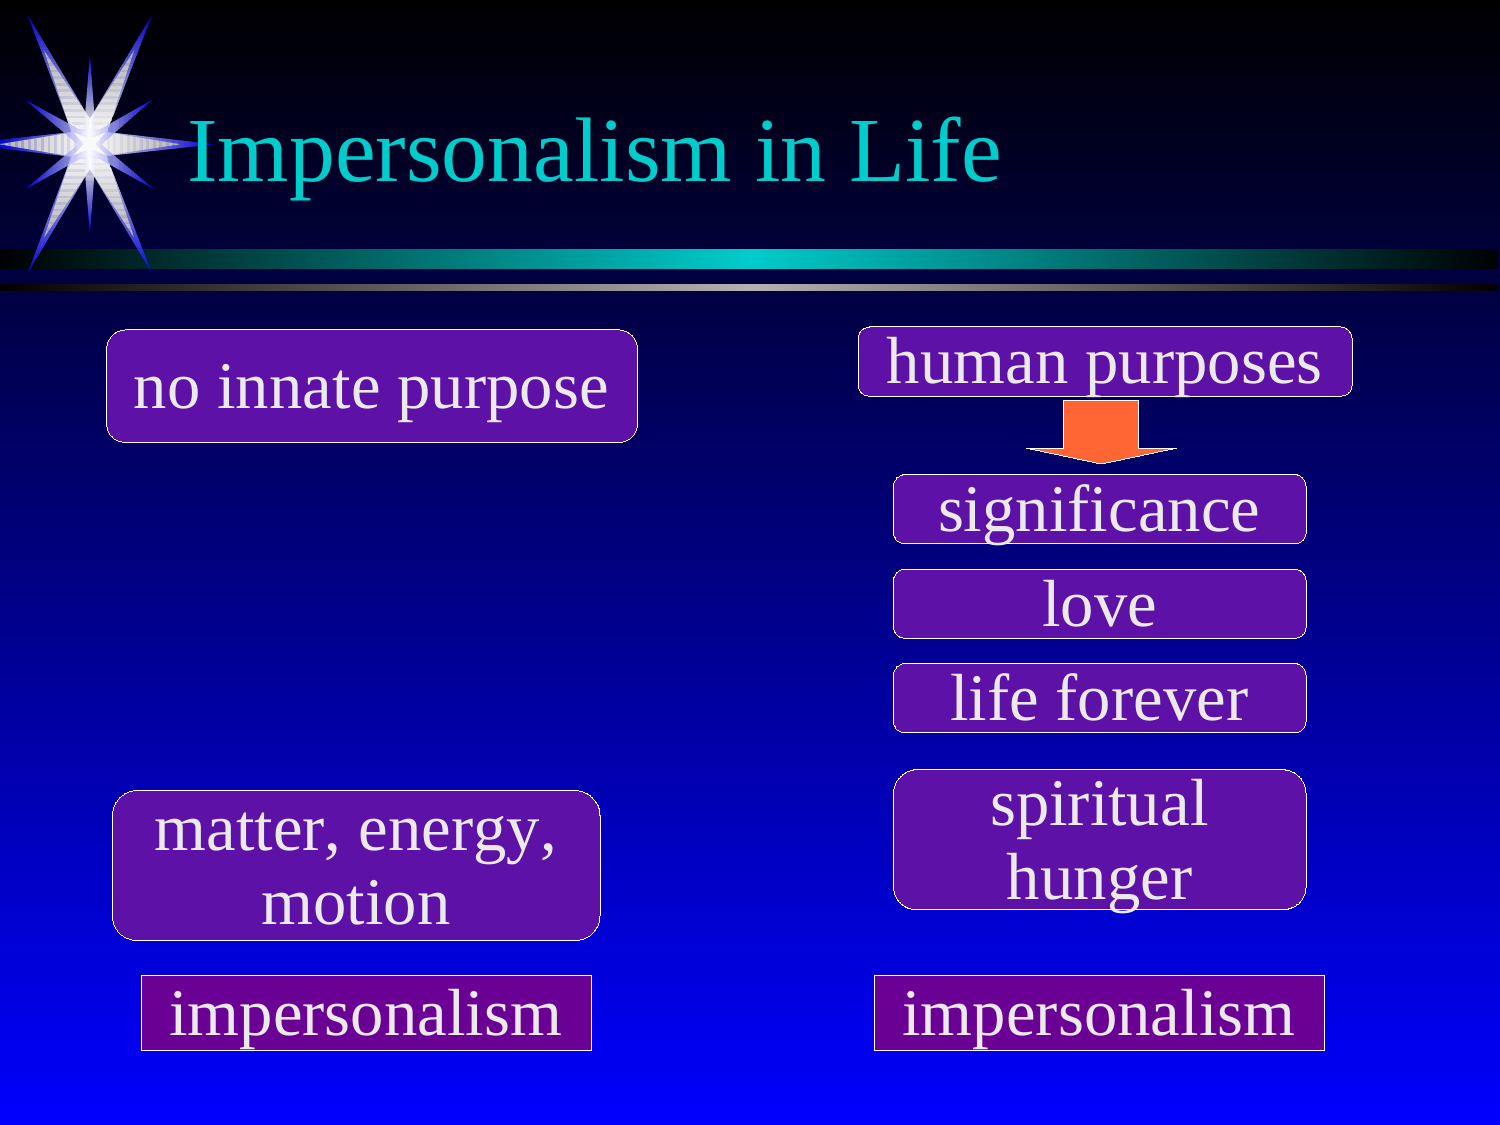

# Impersonalism in Life
human purposes
no innate purpose
significance
love
life forever
spiritual
hunger
matter, energy,
motion
impersonalism
impersonalism